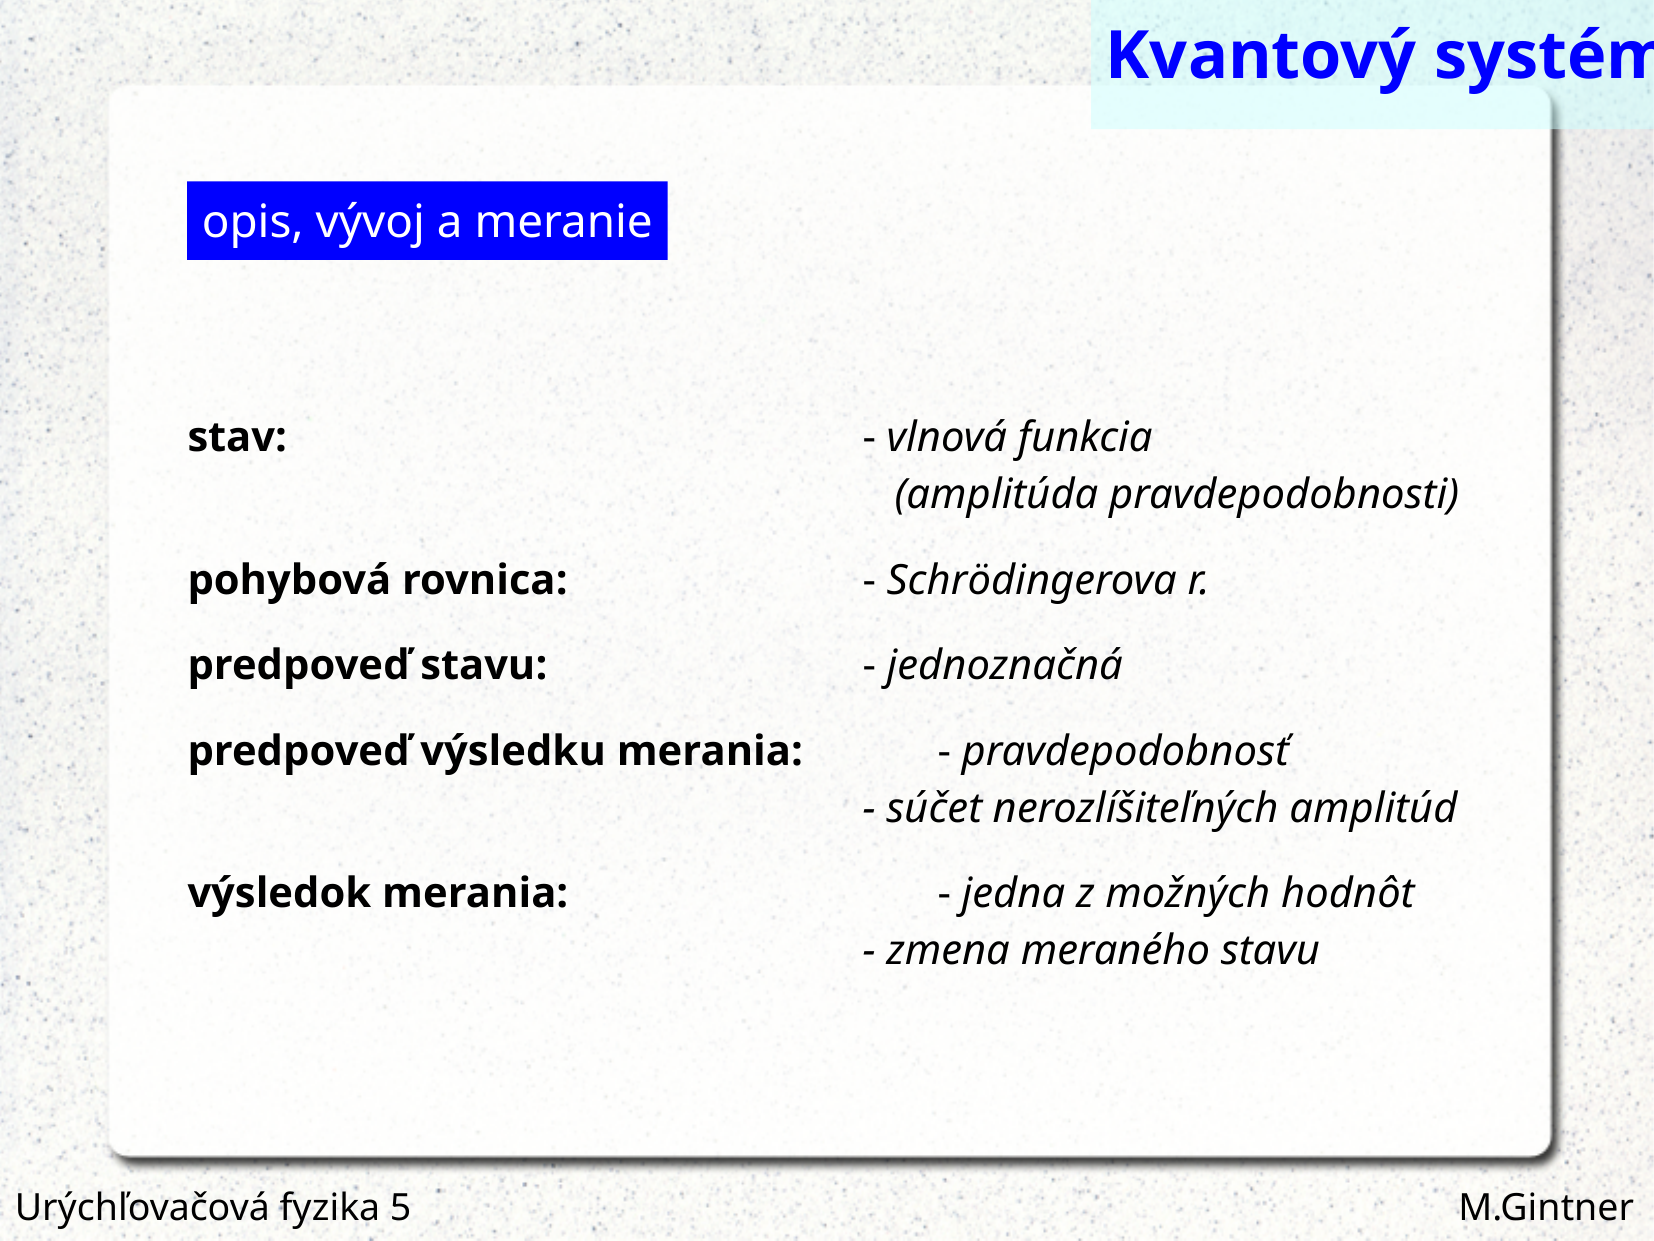

Kvantový systém
opis, vývoj a meranie
stav:								- vlnová funkcia
									 (amplitúda pravdepodobnosti)
pohybová rovnica: 			- Schrödingerova r.
predpoveď stavu:					- jednoznačná
predpoveď výsledku merania:		- pravdepodobnosť
									- súčet nerozlíšiteľných amplitúd
výsledok merania:					- jedna z možných hodnôt
									- zmena meraného stavu
Urýchľovačová fyzika 5
M.Gintner